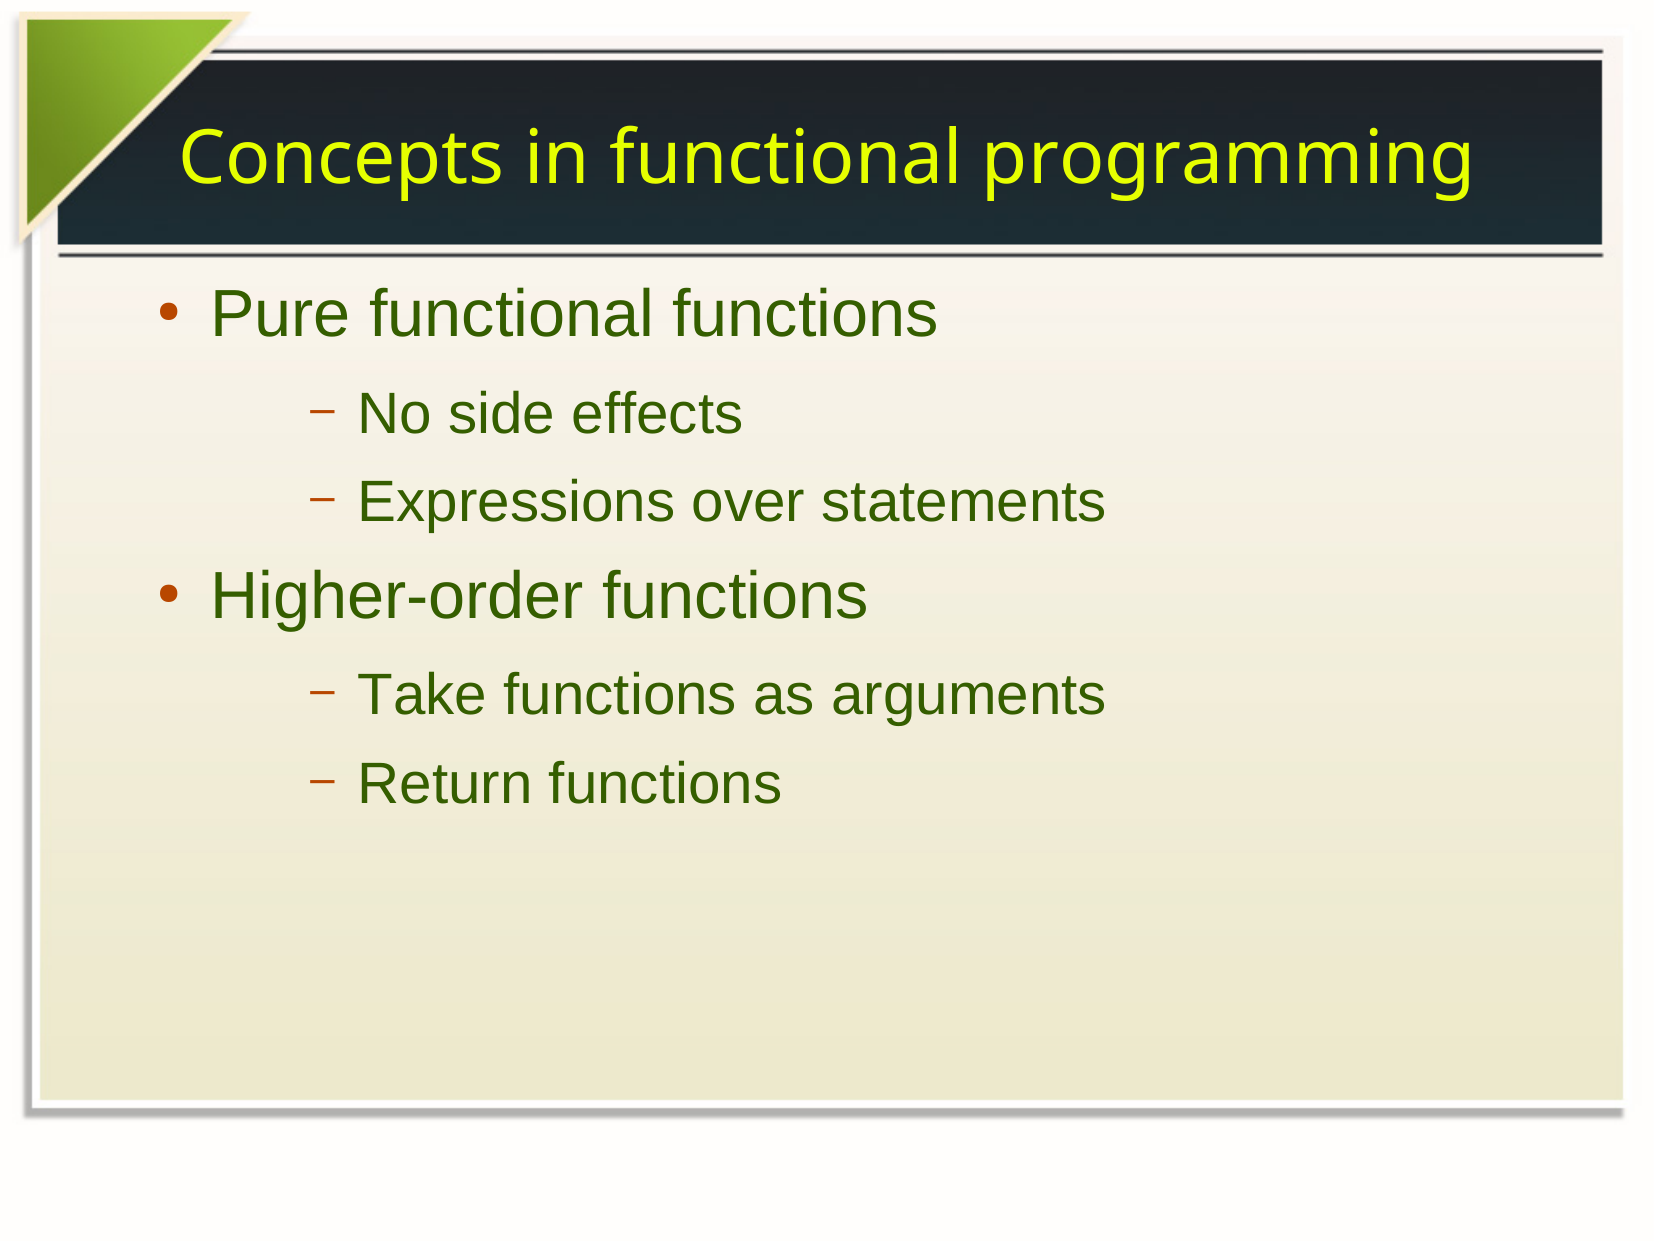

# Concepts in functional programming
Pure functional functions
No side effects
Expressions over statements
Higher-order functions
Take functions as arguments
Return functions